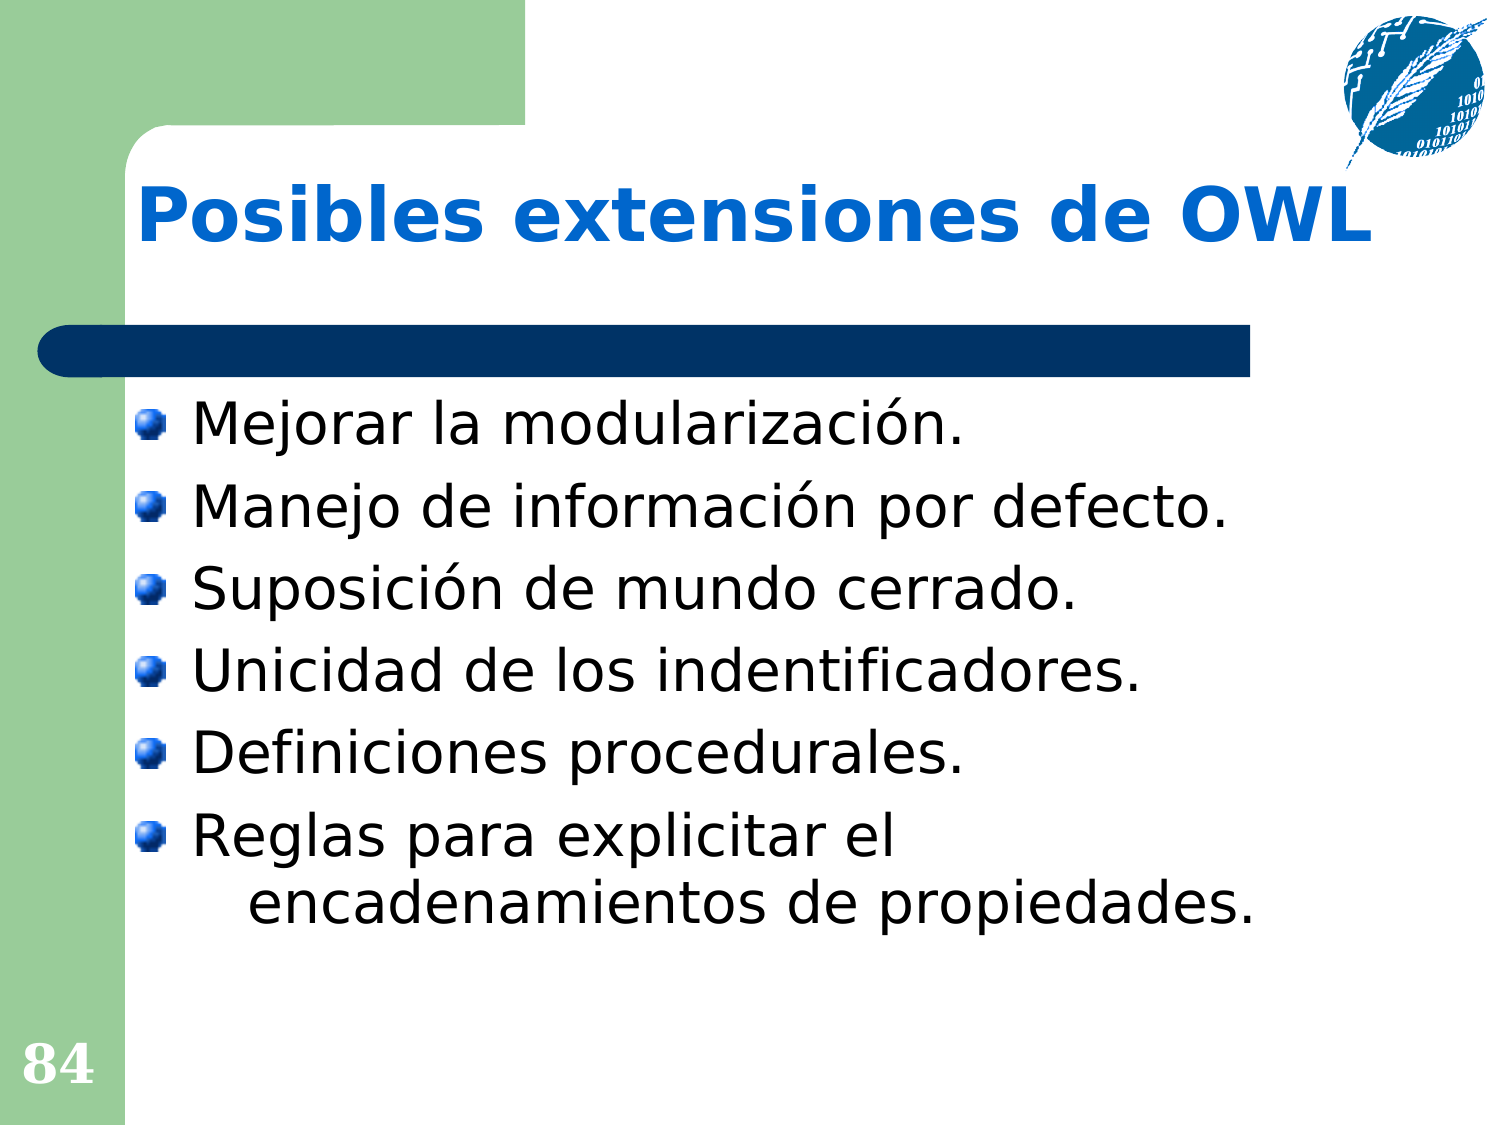

# Posibles extensiones de OWL
Mejorar la modularización.
Manejo de información por defecto.
Suposición de mundo cerrado.
Unicidad de los indentificadores.
Definiciones procedurales.
Reglas para explicitar el encadenamientos de propiedades.
84